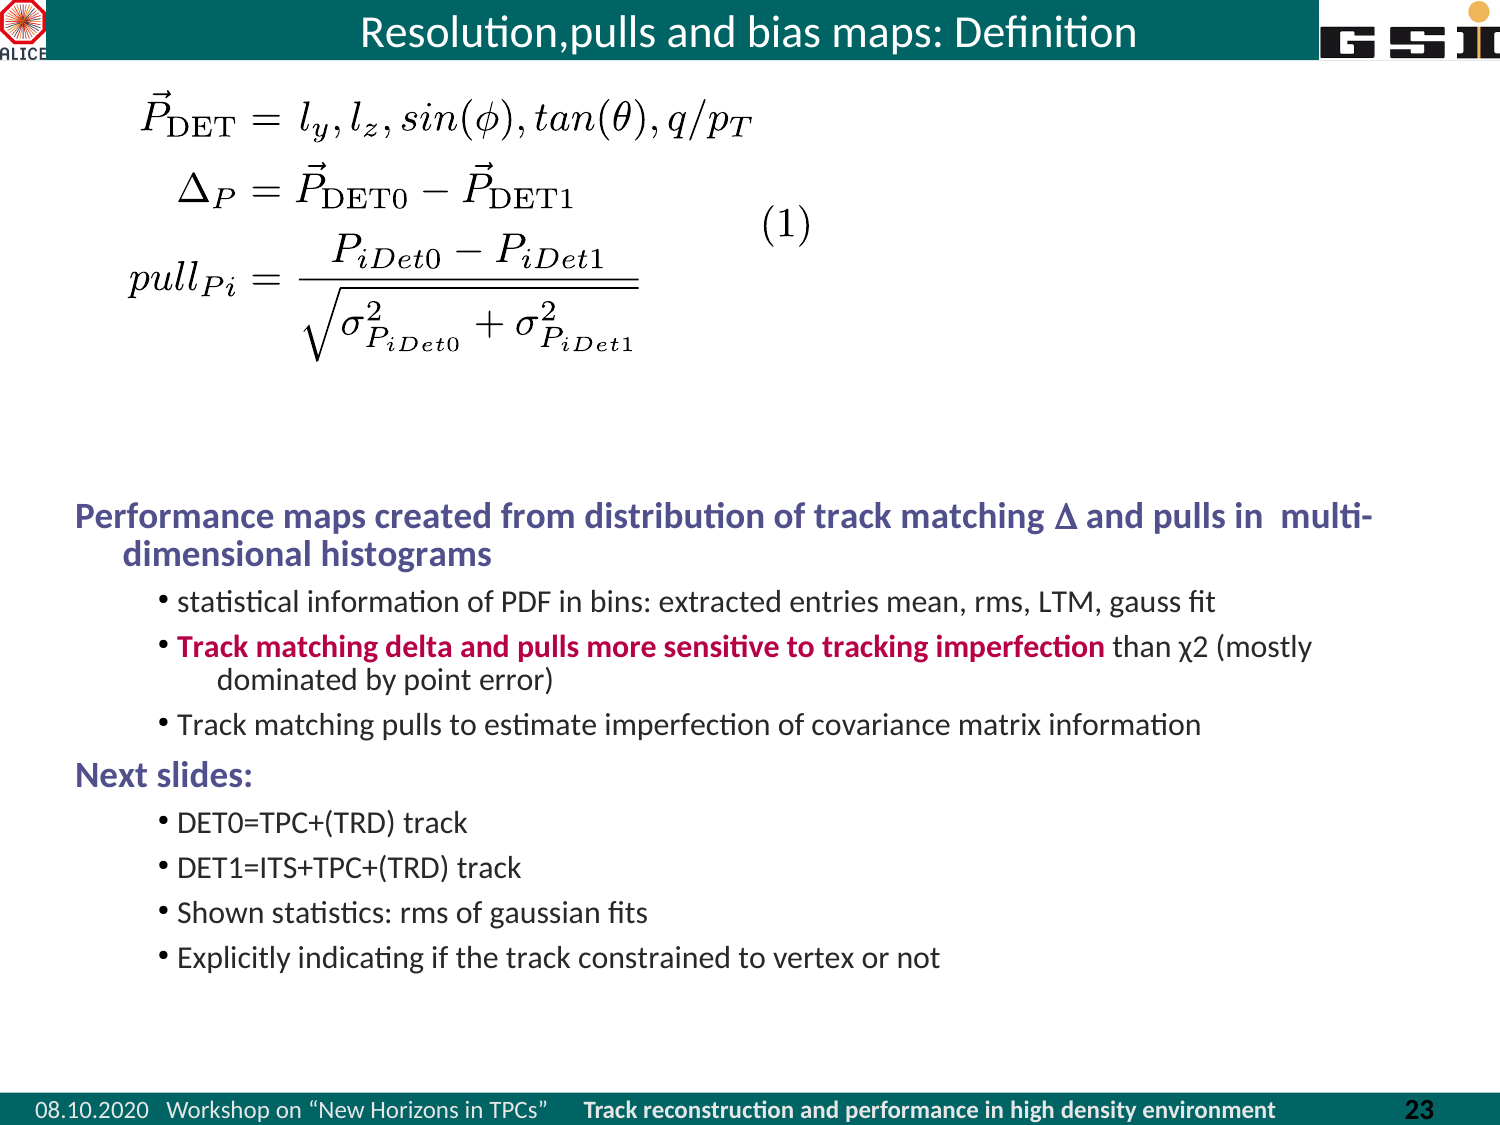

# Resolution,pulls and bias maps: Definition
Performance maps created from distribution of track matching D and pulls in multi-dimensional histograms
statistical information of PDF in bins: extracted entries mean, rms, LTM, gauss fit
Track matching delta and pulls more sensitive to tracking imperfection than χ2 (mostly dominated by point error)
Track matching pulls to estimate imperfection of covariance matrix information
Next slides:
DET0=TPC+(TRD) track
DET1=ITS+TPC+(TRD) track
Shown statistics: rms of gaussian fits
Explicitly indicating if the track constrained to vertex or not